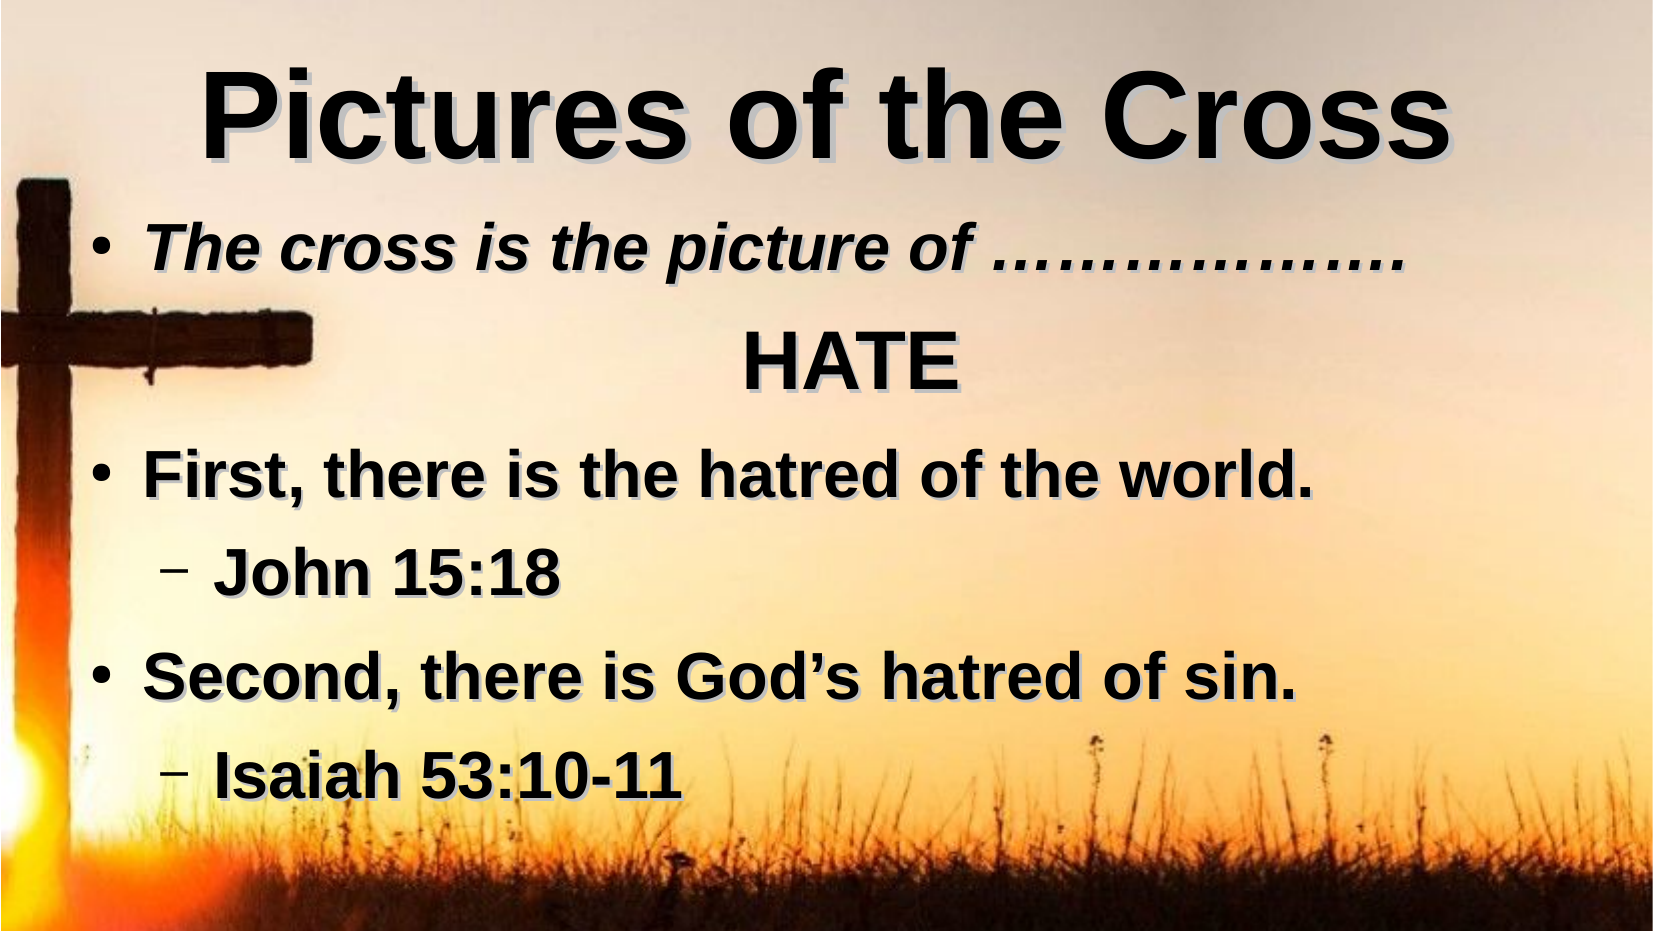

# Pictures of the Cross
The cross is the picture of ……………….
HATE
First, there is the hatred of the world.
John 15:18
Second, there is God’s hatred of sin.
Isaiah 53:10-11